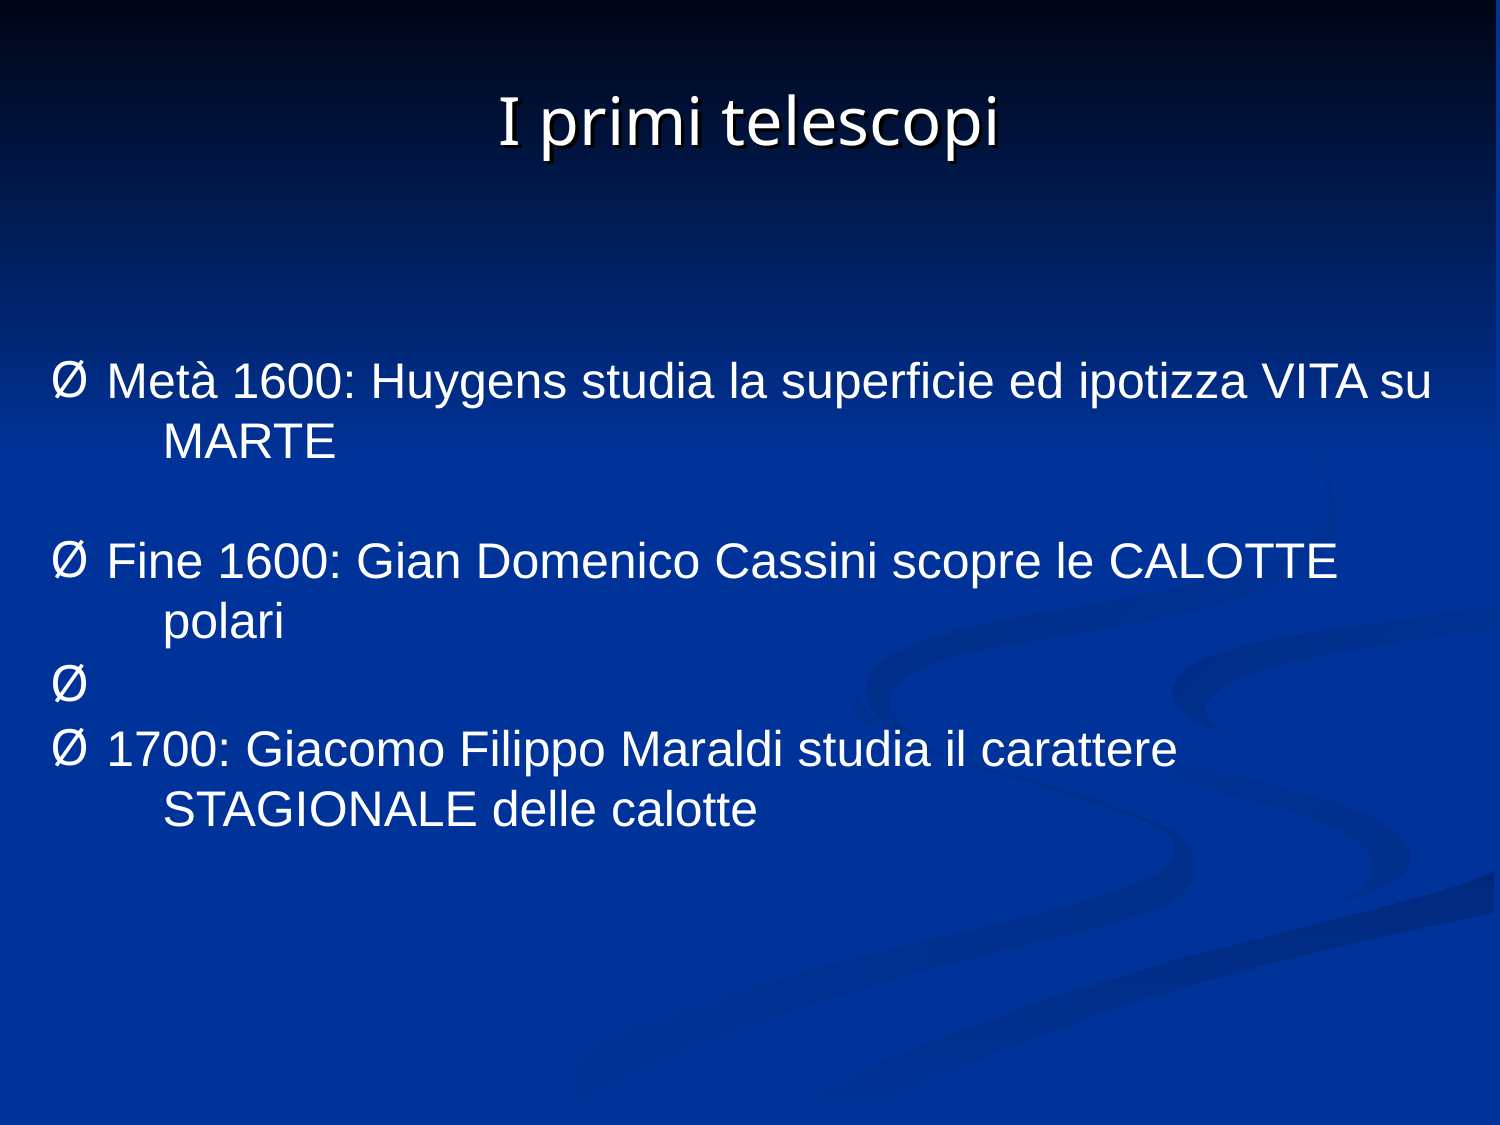

I primi telescopi
Metà 1600: Huygens studia la superficie ed ipotizza VITA su MARTE
Fine 1600: Gian Domenico Cassini scopre le CALOTTE polari
1700: Giacomo Filippo Maraldi studia il carattere STAGIONALE delle calotte